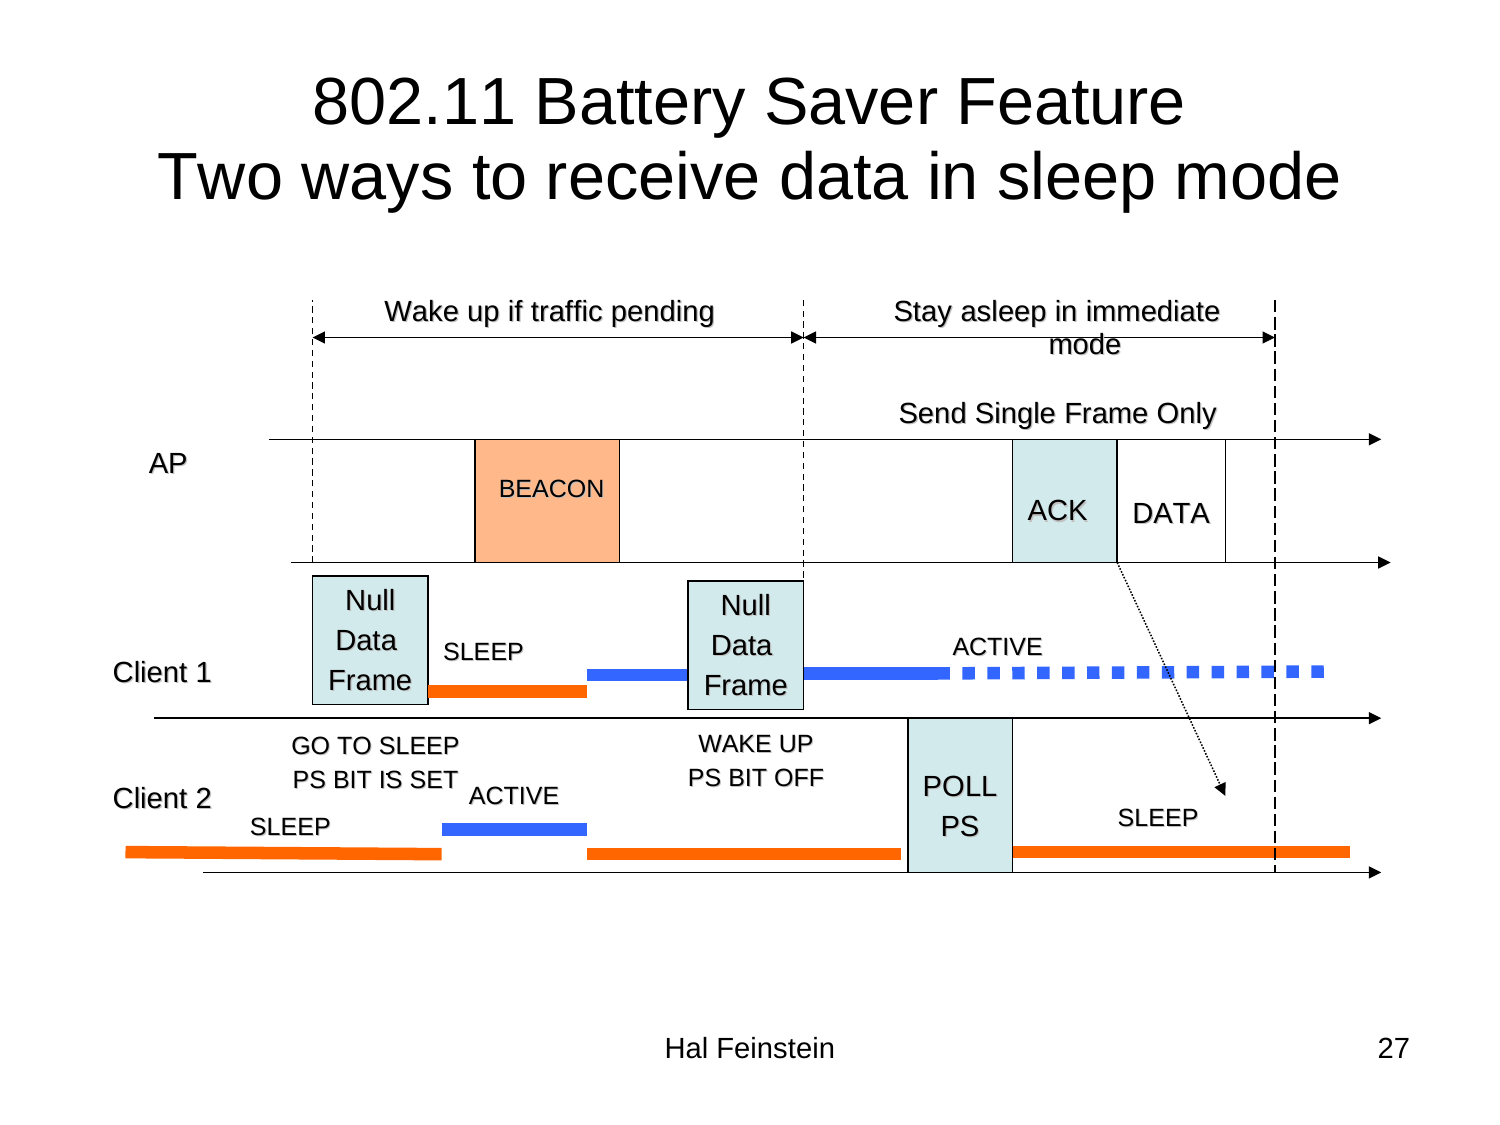

# 802.11 Battery Saver Feature Two ways to receive data in sleep mode
Wake up if traffic pending
Stay asleep in immediate mode
Send Single Frame Only
AP
BEACON
ACK
DATA
Null
Data
Frame
Null
Data
Frame
ACTIVE
SLEEP
Client 1
WAKE UP
PS BIT OFF
GO TO SLEEP
PS BIT IS SET
POLL
PS
Client 2
ACTIVE
SLEEP
SLEEP
Hal Feinstein
27